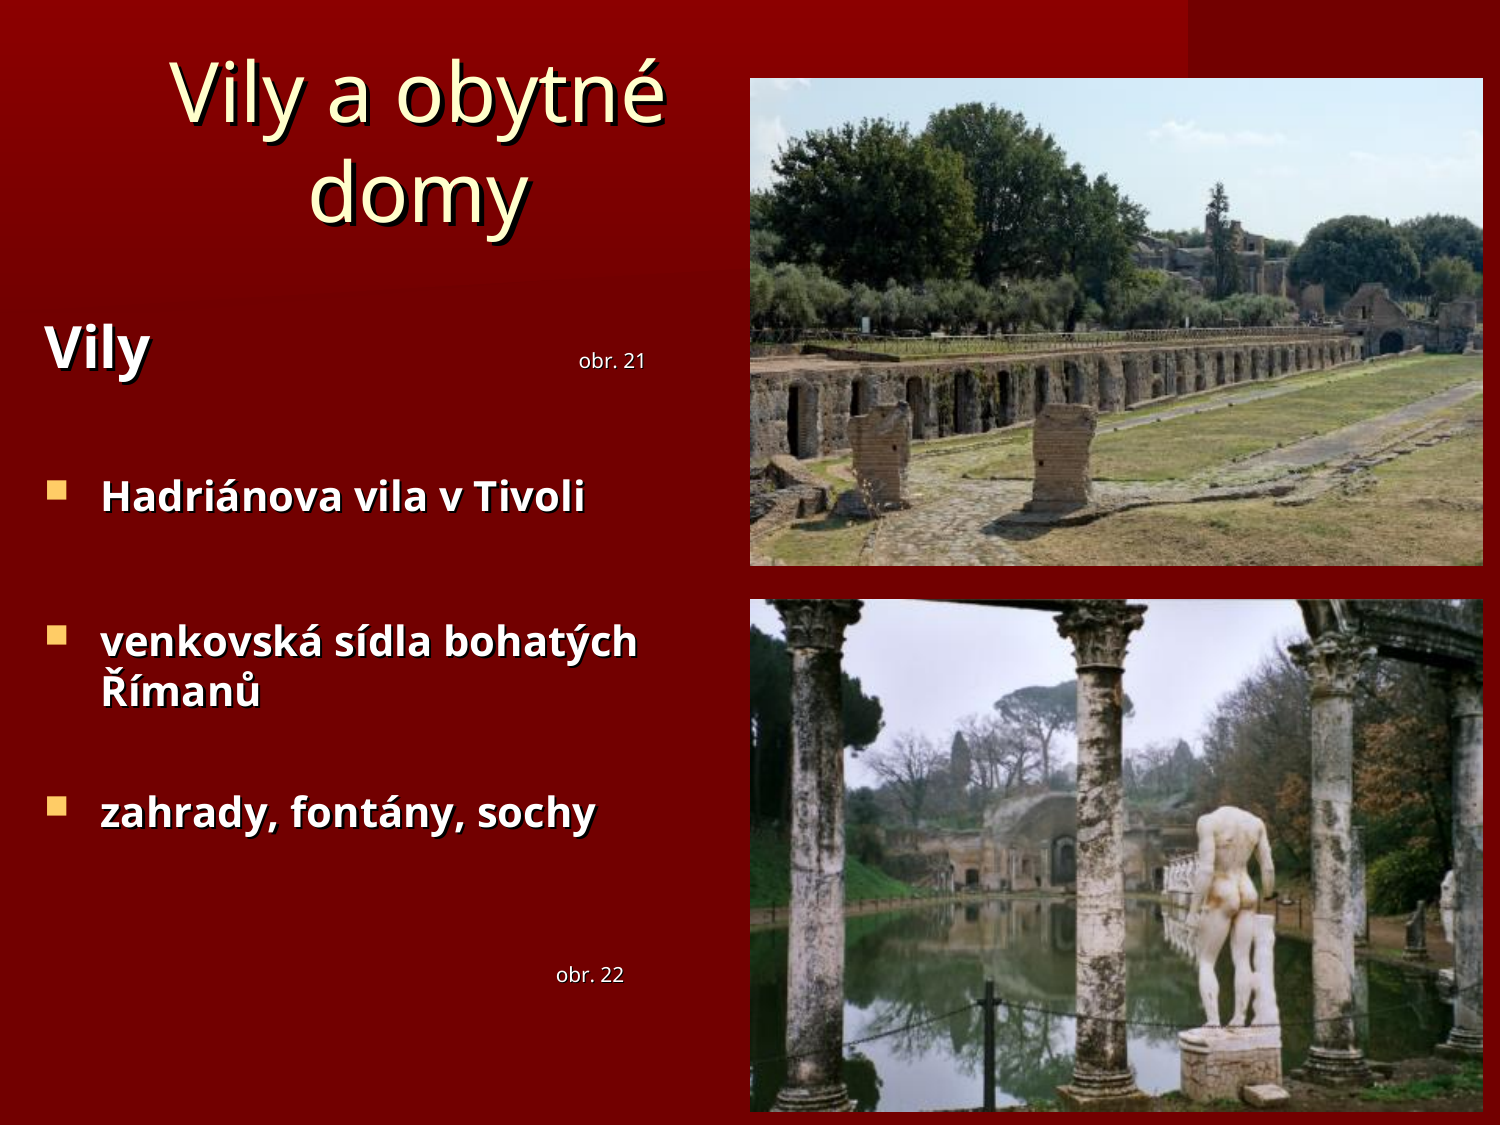

# Vily a obytné domy
Vily obr. 21
Hadriánova vila v Tivoli
venkovská sídla bohatých Římanů
zahrady, fontány, sochy
 obr. 22